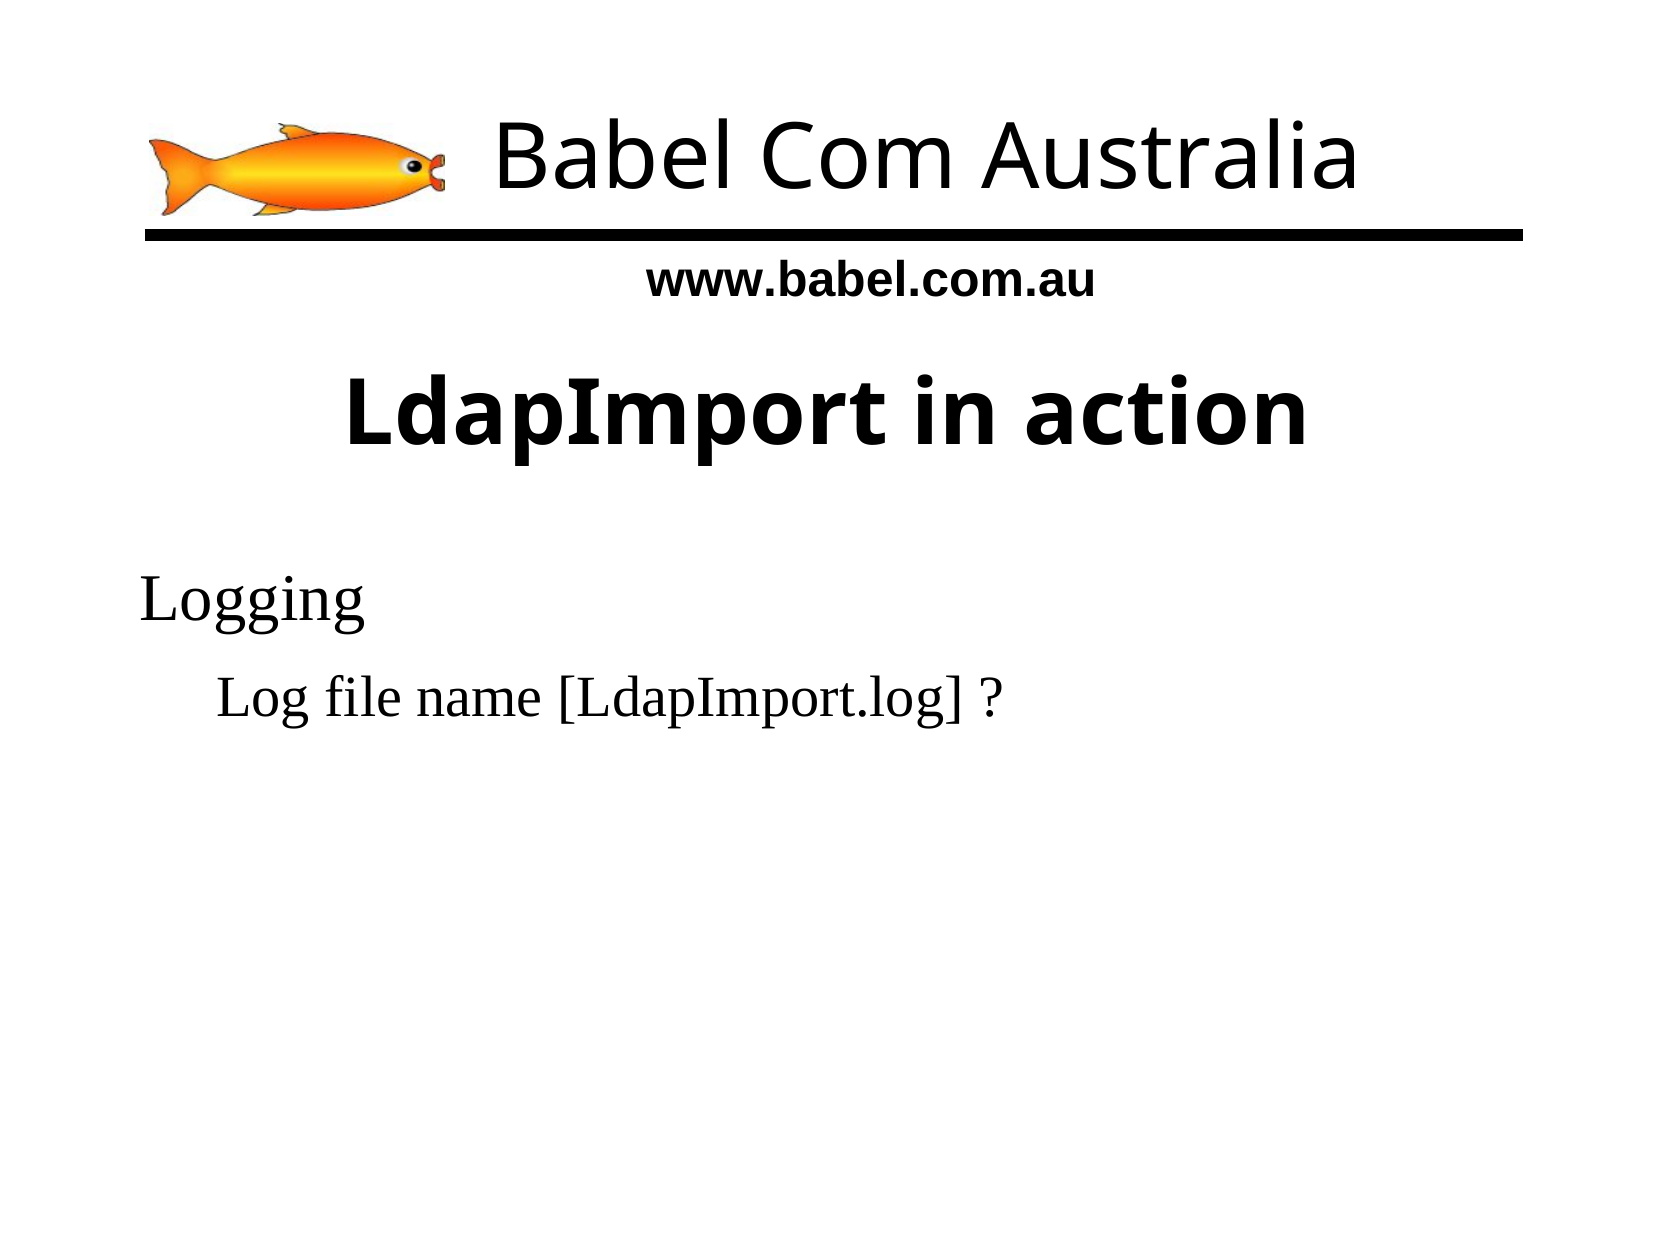

# LdapImport in action
Logging
Log file name [LdapImport.log] ?